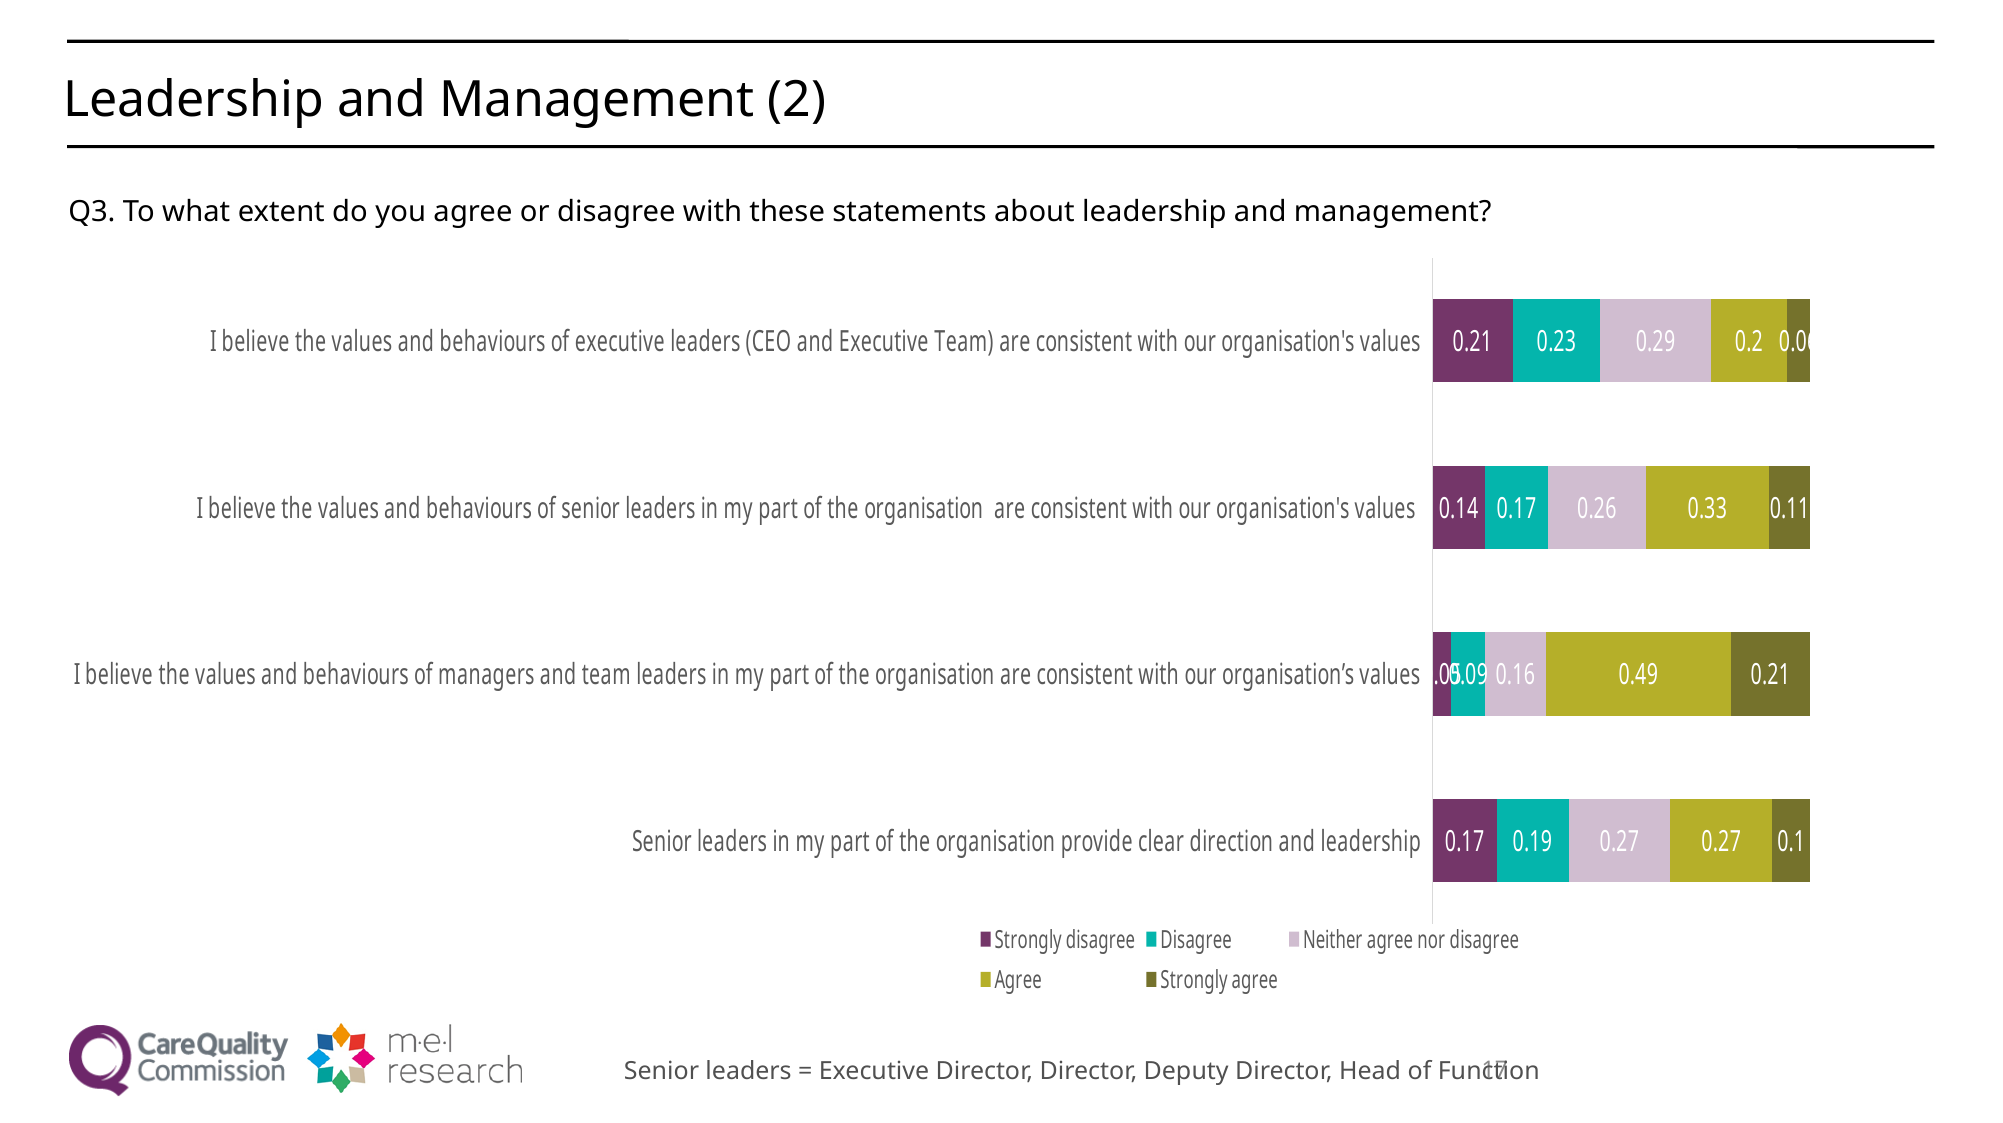

# Leadership and Management (2)
Q3. To what extent do you agree or disagree with these statements about leadership and management?
### Chart
| Category | Strongly disagree | Disagree | Neither agree nor disagree | Agree | Strongly agree |
|---|---|---|---|---|---|
| I believe the values and behaviours of executive leaders (CEO and Executive Team) are consistent with our organisation's values | 0.21 | 0.23 | 0.29 | 0.2 | 0.06 |
| I believe the values and behaviours of senior leaders in my part of the organisation are consistent with our organisation's values | 0.14 | 0.17 | 0.26 | 0.33 | 0.11 |
| I believe the values and behaviours of managers and team leaders in my part of the organisation are consistent with our organisation’s values | 0.05 | 0.09 | 0.16 | 0.49 | 0.21 |
| Senior leaders in my part of the organisation provide clear direction and leadership | 0.17 | 0.19 | 0.27 | 0.27 | 0.1 |
16
Senior leaders = Executive Director, Director, Deputy Director, Head of Function